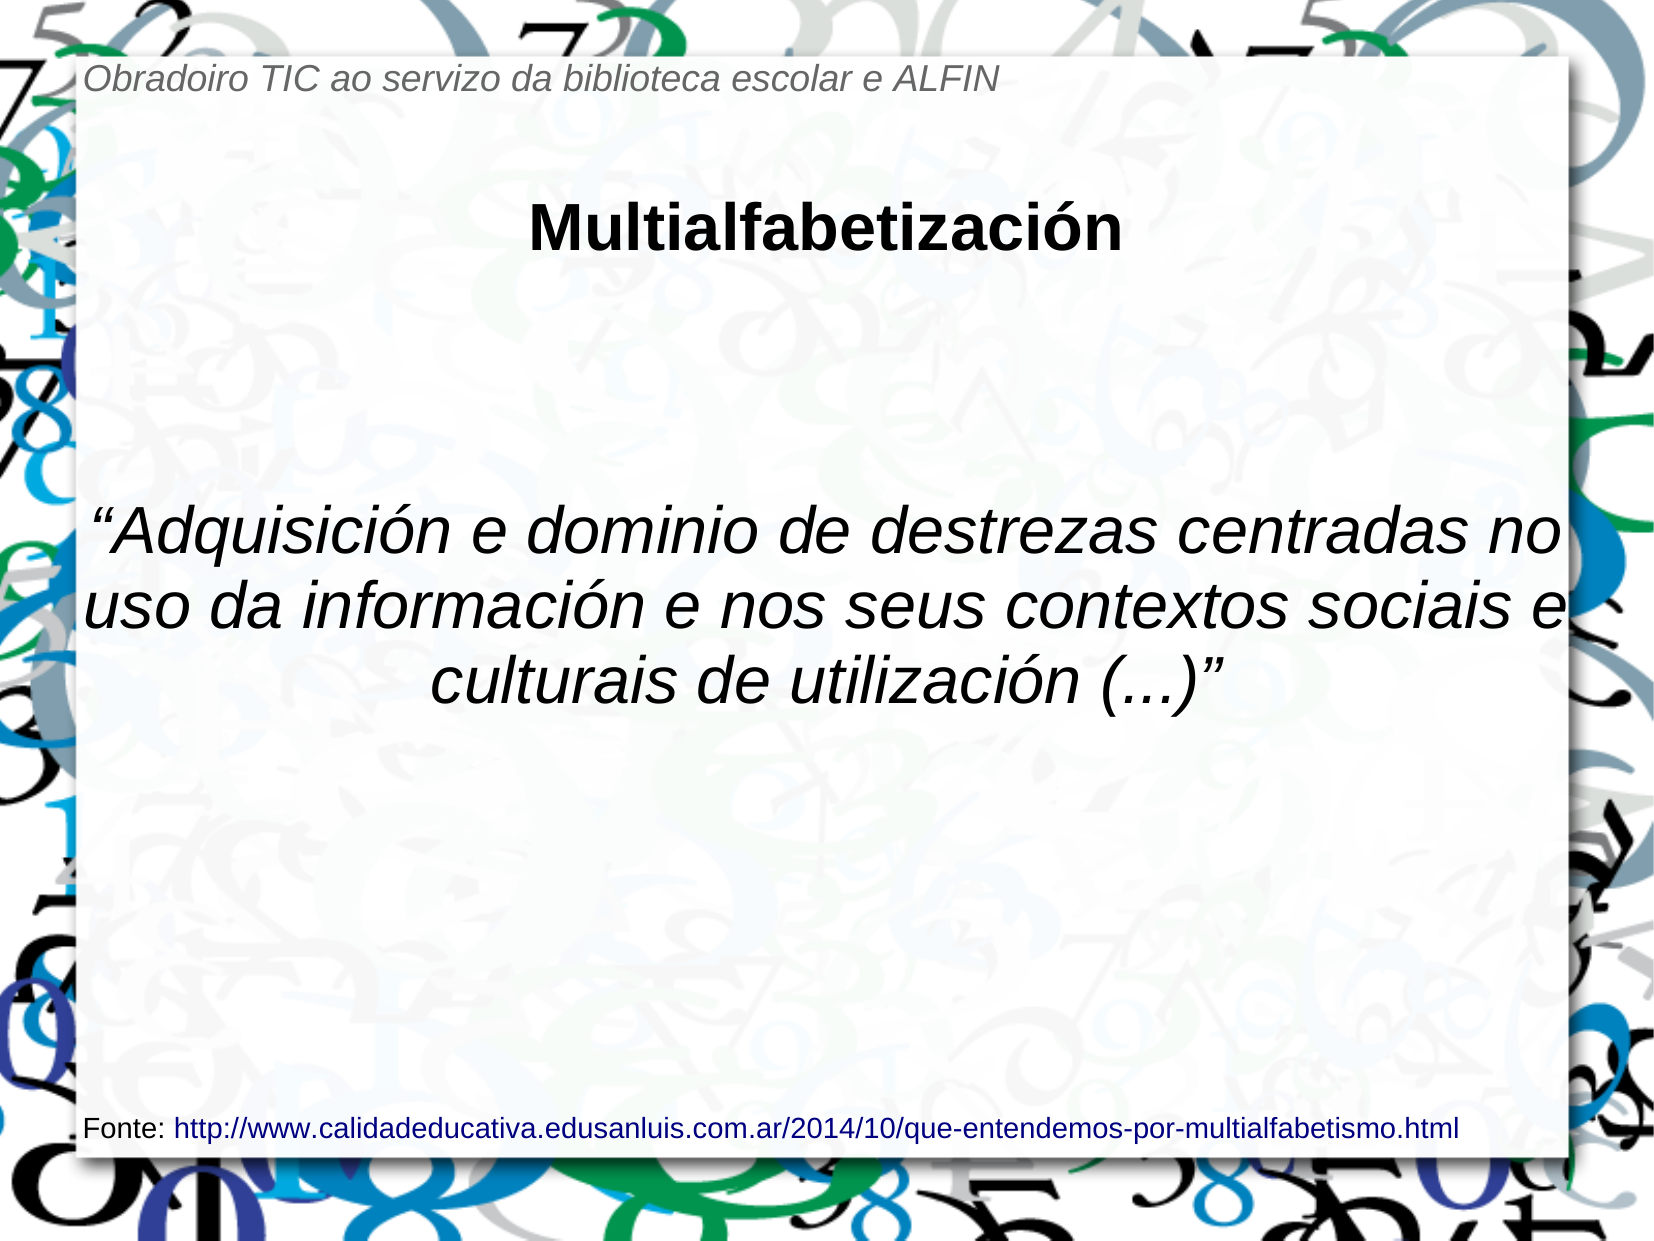

Obradoiro TIC ao servizo da biblioteca escolar e ALFIN
Multialfabetización
“Adquisición e dominio de destrezas centradas no uso da información e nos seus contextos sociais e culturais de utilización (...)”
Fonte: http://www.calidadeducativa.edusanluis.com.ar/2014/10/que-entendemos-por-multialfabetismo.html